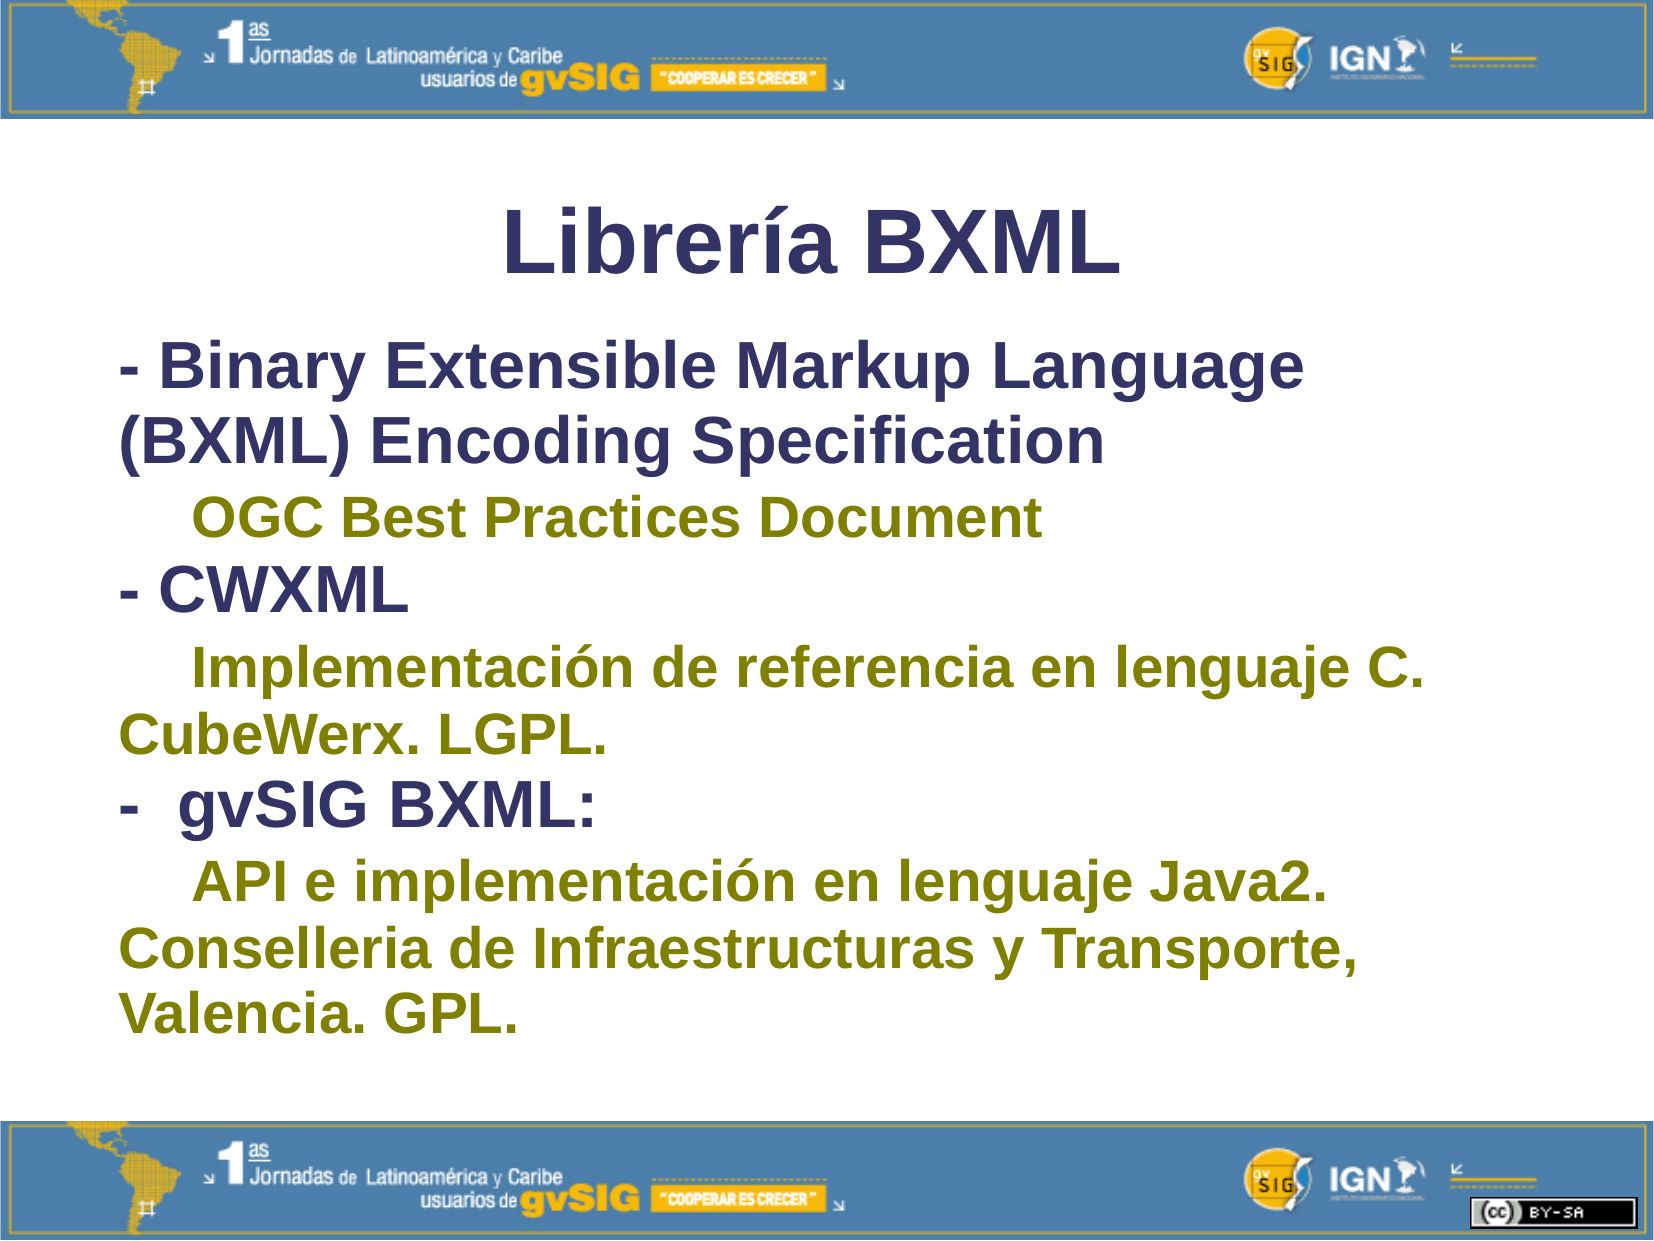

Librería BXML
- Binary Extensible Markup Language (BXML) Encoding Specification
	OGC Best Practices Document
- CWXML
	Implementación de referencia en lenguaje C. CubeWerx. LGPL.
- gvSIG BXML:
	API e implementación en lenguaje Java2. Conselleria de Infraestructuras y Transporte, Valencia. GPL.